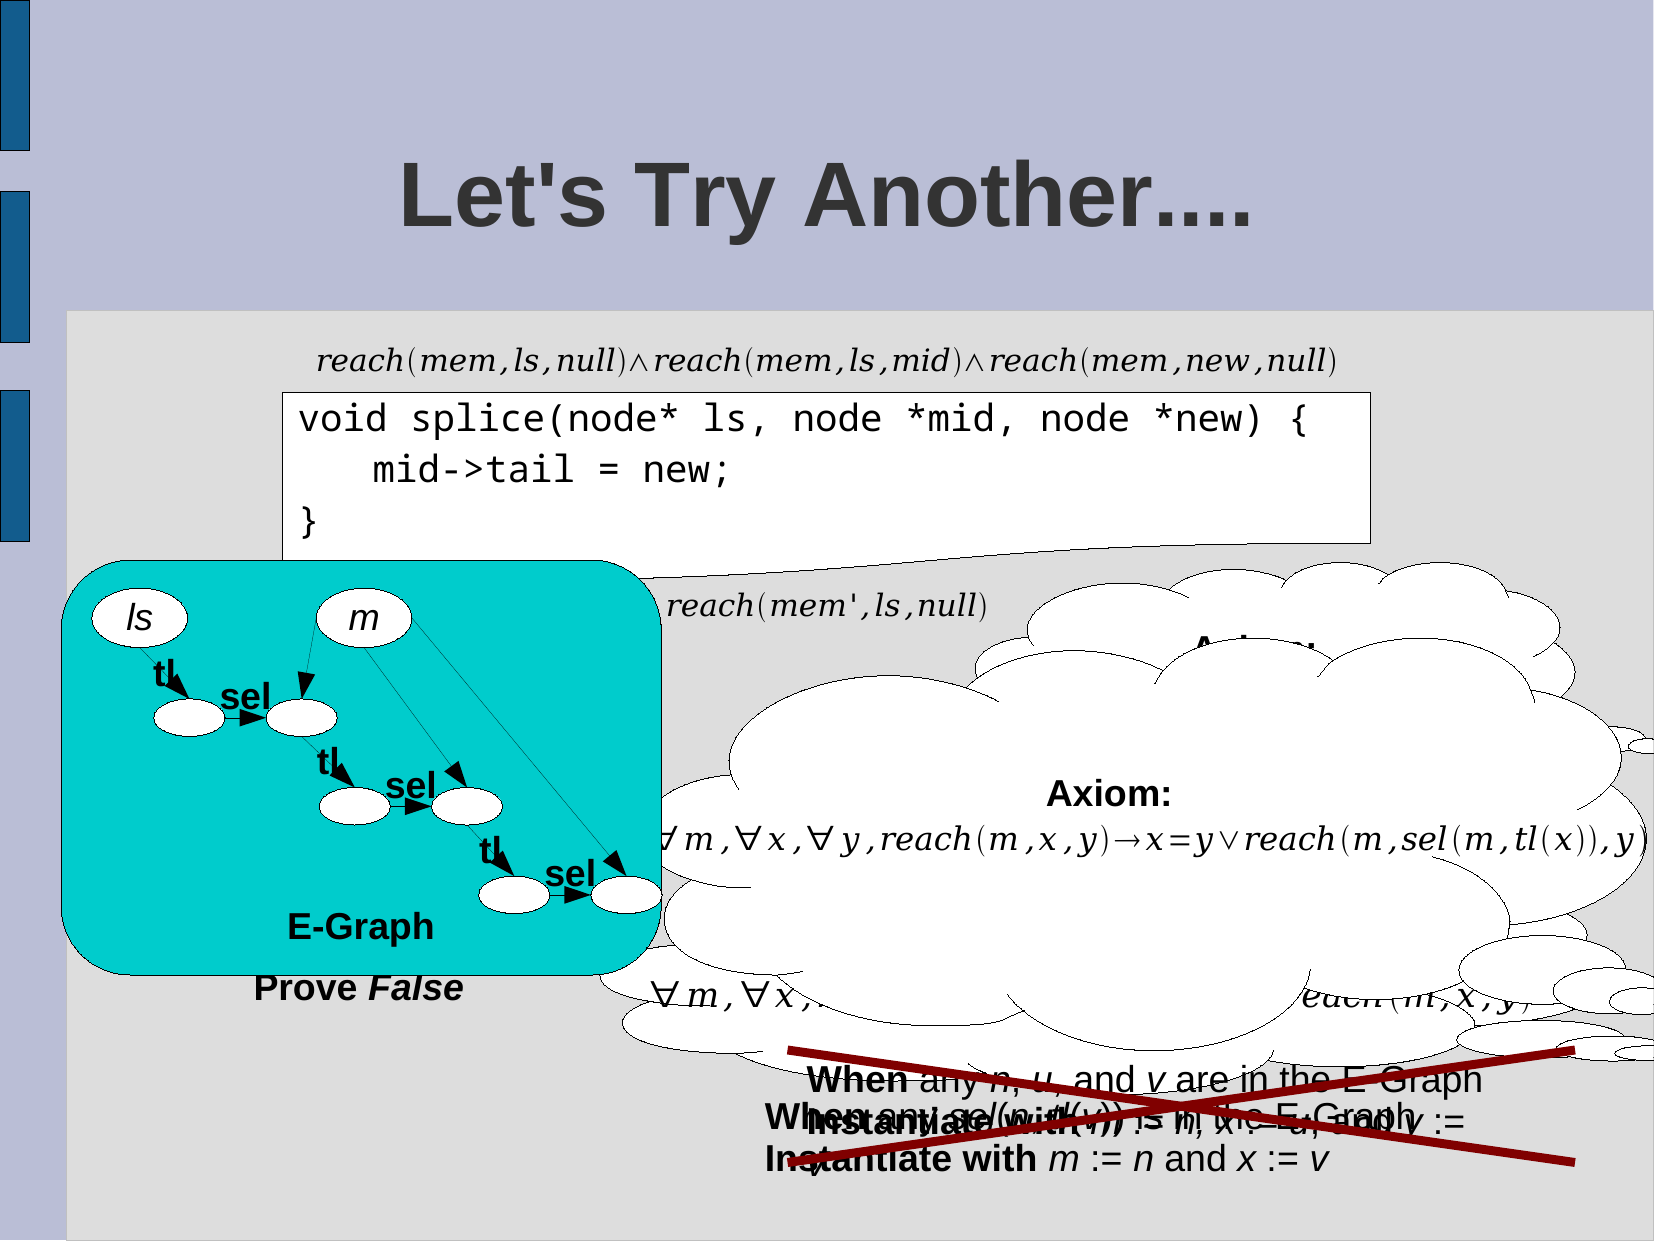

# Let's Try Another....
void splice(node* ls, node *mid, node *new) {
	mid->tail = new;
}
E-Graph
Axiom:
ls
m
Axiom:
When any n and v are in the E-Graph
Instantiate with m := n and x := v
Axiom:
Prove False
When any n, u, and v are in the E-Graph
Instantiate with m := n, x := u, and y := v
When any sel(n, tl(v)) is in the E-Graph
Instantiate with m := n and x := v